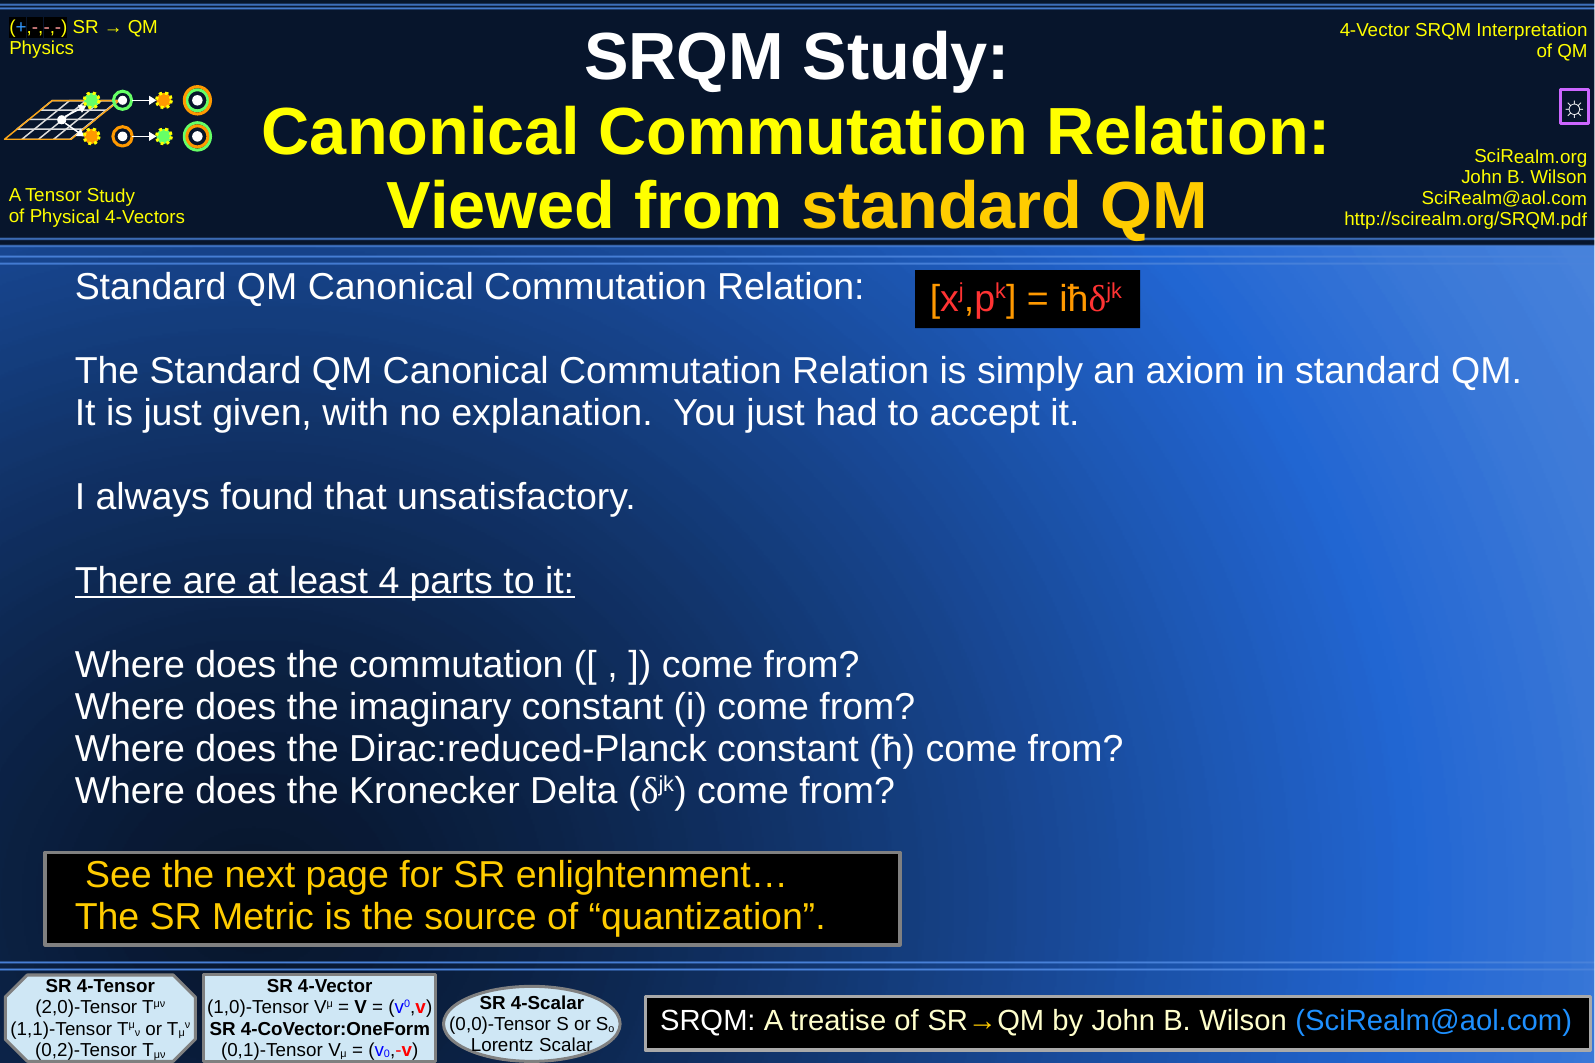

(+,-,-,-) SR → QM
Physics
A Tensor Study
of Physical 4-Vectors
4-Vector SRQM Interpretation
of QM
SciRealm.org
John B. Wilson
SciRealm@aol.com
http://scirealm.org/SRQM.pdf
# SRQM Study: Canonical Commutation Relation: Viewed from standard QM
☼
Standard QM Canonical Commutation Relation:
The Standard QM Canonical Commutation Relation is simply an axiom in standard QM.
It is just given, with no explanation. You just had to accept it.
I always found that unsatisfactory.
There are at least 4 parts to it:
Where does the commutation ([ , ]) come from?
Where does the imaginary constant (i) come from?
Where does the Dirac:reduced-Planck constant (ћ) come from?
Where does the Kronecker Delta (δjk) come from?
 See the next page for SR enlightenment…
The SR Metric is the source of “quantization”.
[xj,pk] = iћδjk
SR 4-Tensor
(2,0)-Tensor Tμν
(1,1)-Tensor Tμν or Tμν
(0,2)-Tensor Tμν
SR 4-Vector
(1,0)-Tensor Vμ = V = (v0,v)
SR 4-CoVector:OneForm
(0,1)-Tensor Vμ = (v0,-v)
SR 4-Scalar
(0,0)-Tensor S or So
Lorentz Scalar
SRQM: A treatise of SR→QM by John B. Wilson (SciRealm@aol.com)